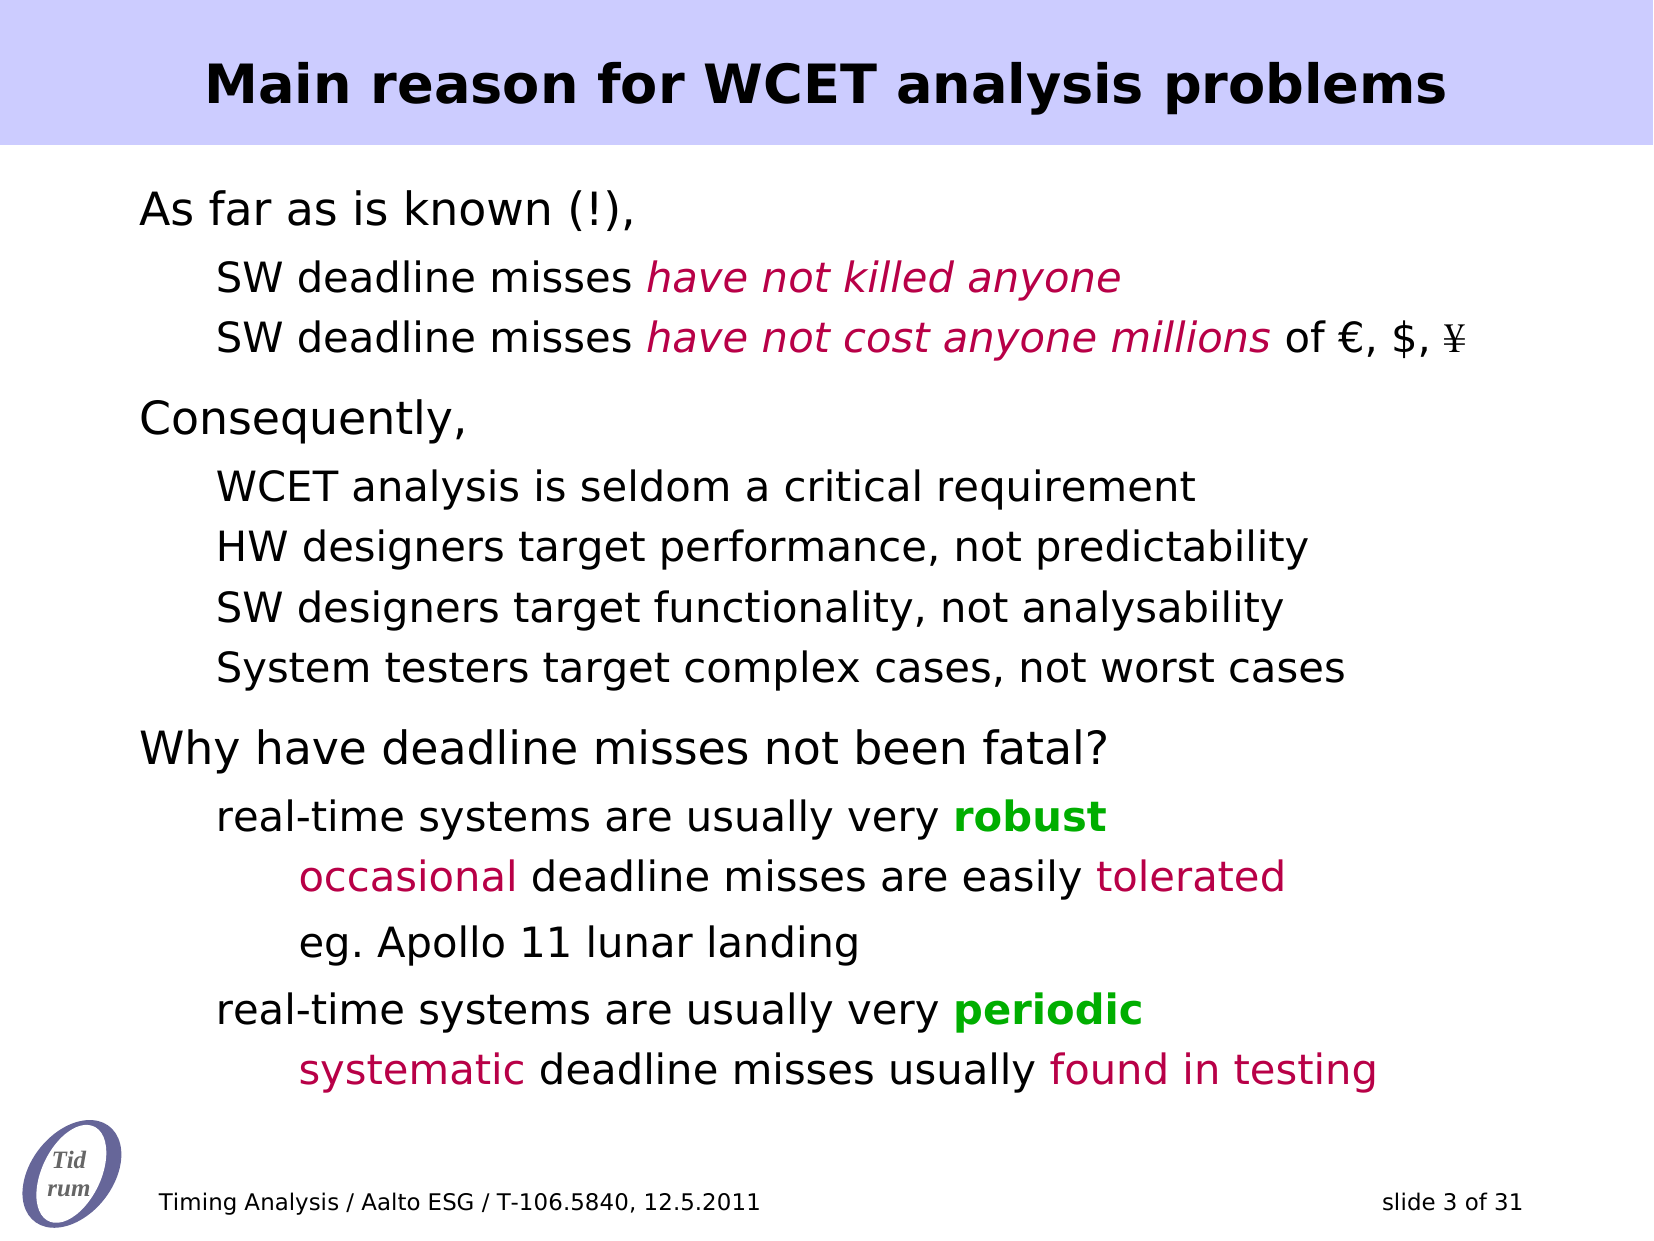

# Main reason for WCET analysis problems
As far as is known (!),
SW deadline misses have not killed anyone
SW deadline misses have not cost anyone millions of €, $, ¥
Consequently,
WCET analysis is seldom a critical requirement
HW designers target performance, not predictability
SW designers target functionality, not analysability
System testers target complex cases, not worst cases
Why have deadline misses not been fatal?
real-time systems are usually very robust
occasional deadline misses are easily tolerated
eg. Apollo 11 lunar landing
real-time systems are usually very periodic
systematic deadline misses usually found in testing